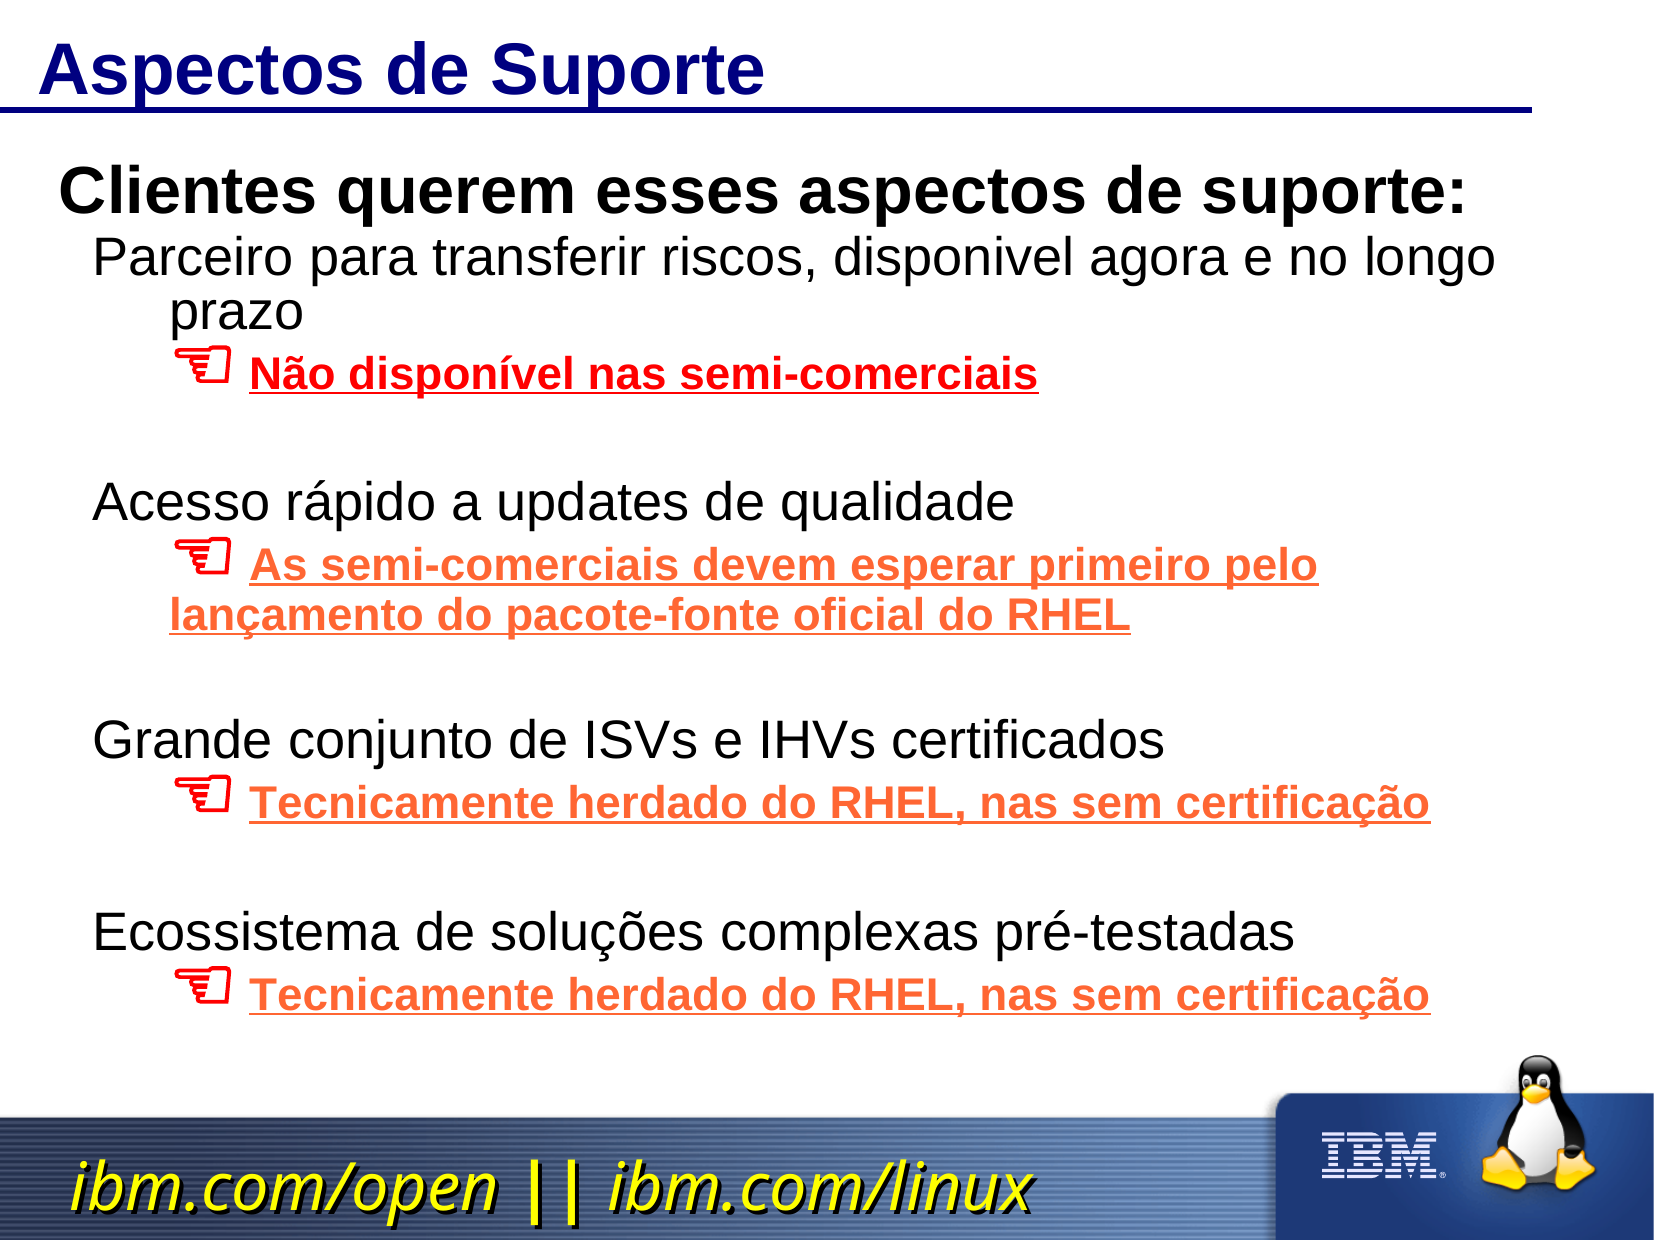

Aspectos de Suporte
Clientes querem esses aspectos de suporte:
# Parceiro para transferir riscos, disponivel agora e no longo prazo Não disponível nas semi-comerciais
Acesso rápido a updates de qualidade
 As semi-comerciais devem esperar primeiro pelo lançamento do pacote-fonte oficial do RHEL
Grande conjunto de ISVs e IHVs certificados
 Tecnicamente herdado do RHEL, nas sem certificação
Ecossistema de soluções complexas pré-testadas
 Tecnicamente herdado do RHEL, nas sem certificação